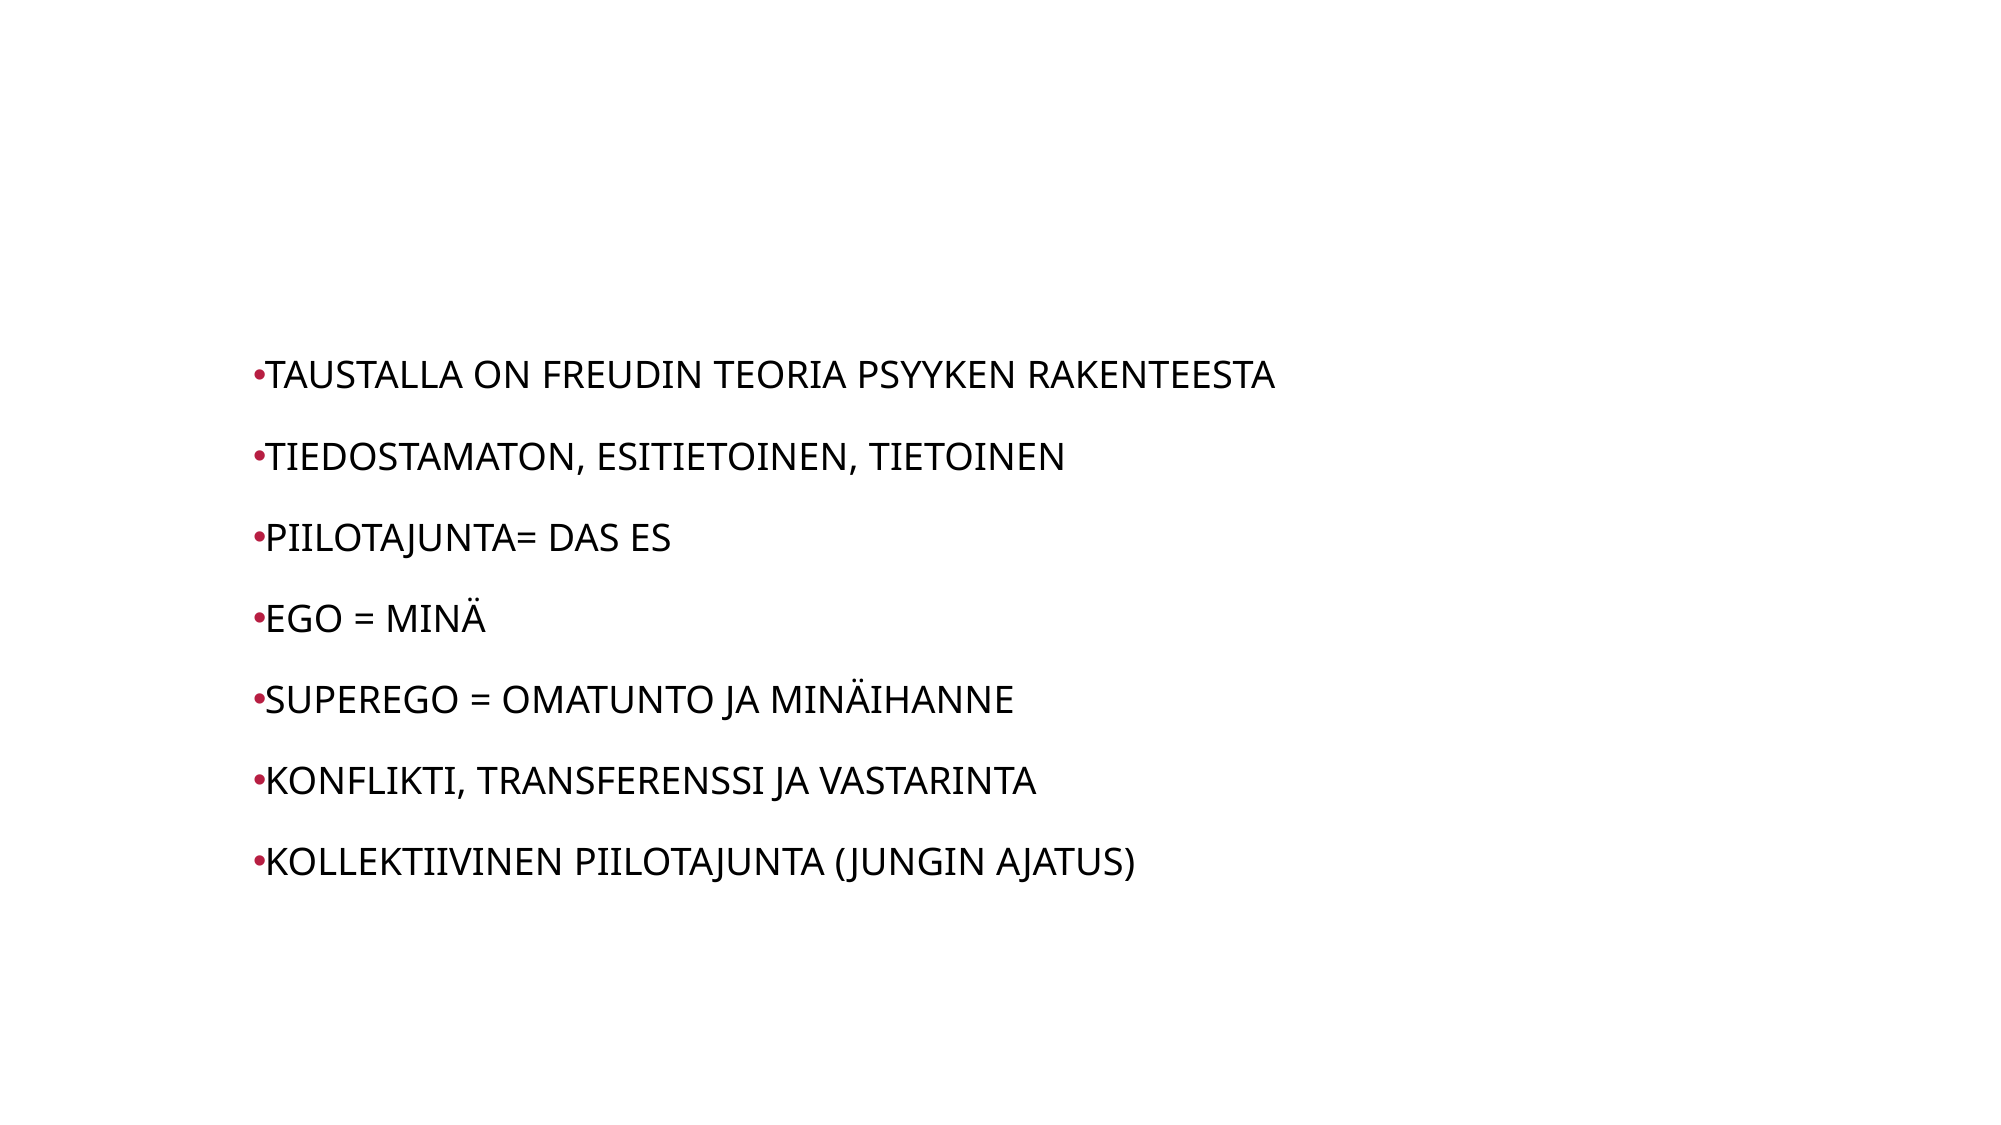

#
TAUSTALLA ON FREUDIN TEORIA PSYYKEN RAKENTEESTA
TIEDOSTAMATON, ESITIETOINEN, TIETOINEN
PIILOTAJUNTA= DAS ES
EGO = MINÄ
SUPEREGO = OMATUNTO JA MINÄIHANNE
KONFLIKTI, TRANSFERENSSI JA VASTARINTA
KOLLEKTIIVINEN PIILOTAJUNTA (JUNGIN AJATUS)